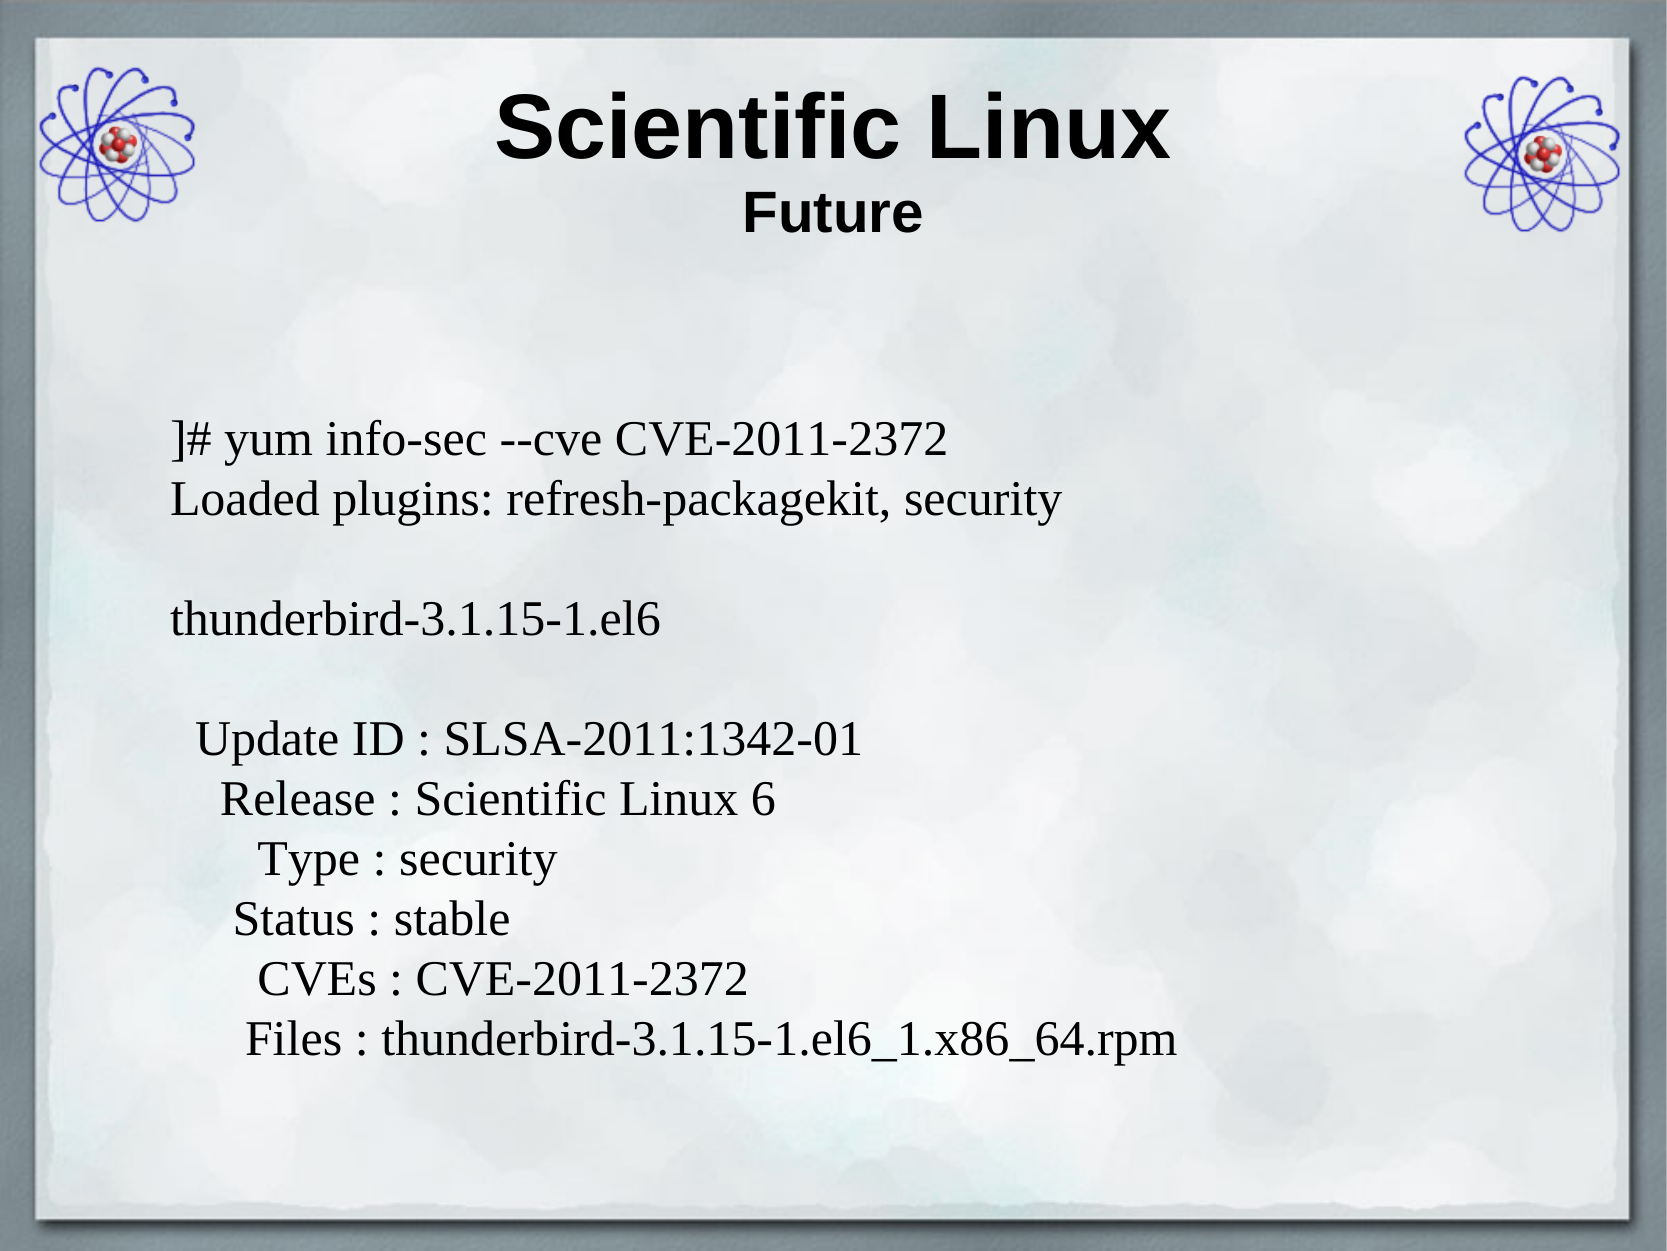

# Scientific Linux Future
]# yum info-sec --cve CVE-2011-2372
Loaded plugins: refresh-packagekit, security
thunderbird-3.1.15-1.el6
 Update ID : SLSA-2011:1342-01
 Release : Scientific Linux 6
 Type : security
 Status : stable
 CVEs : CVE-2011-2372
 Files : thunderbird-3.1.15-1.el6_1.x86_64.rpm